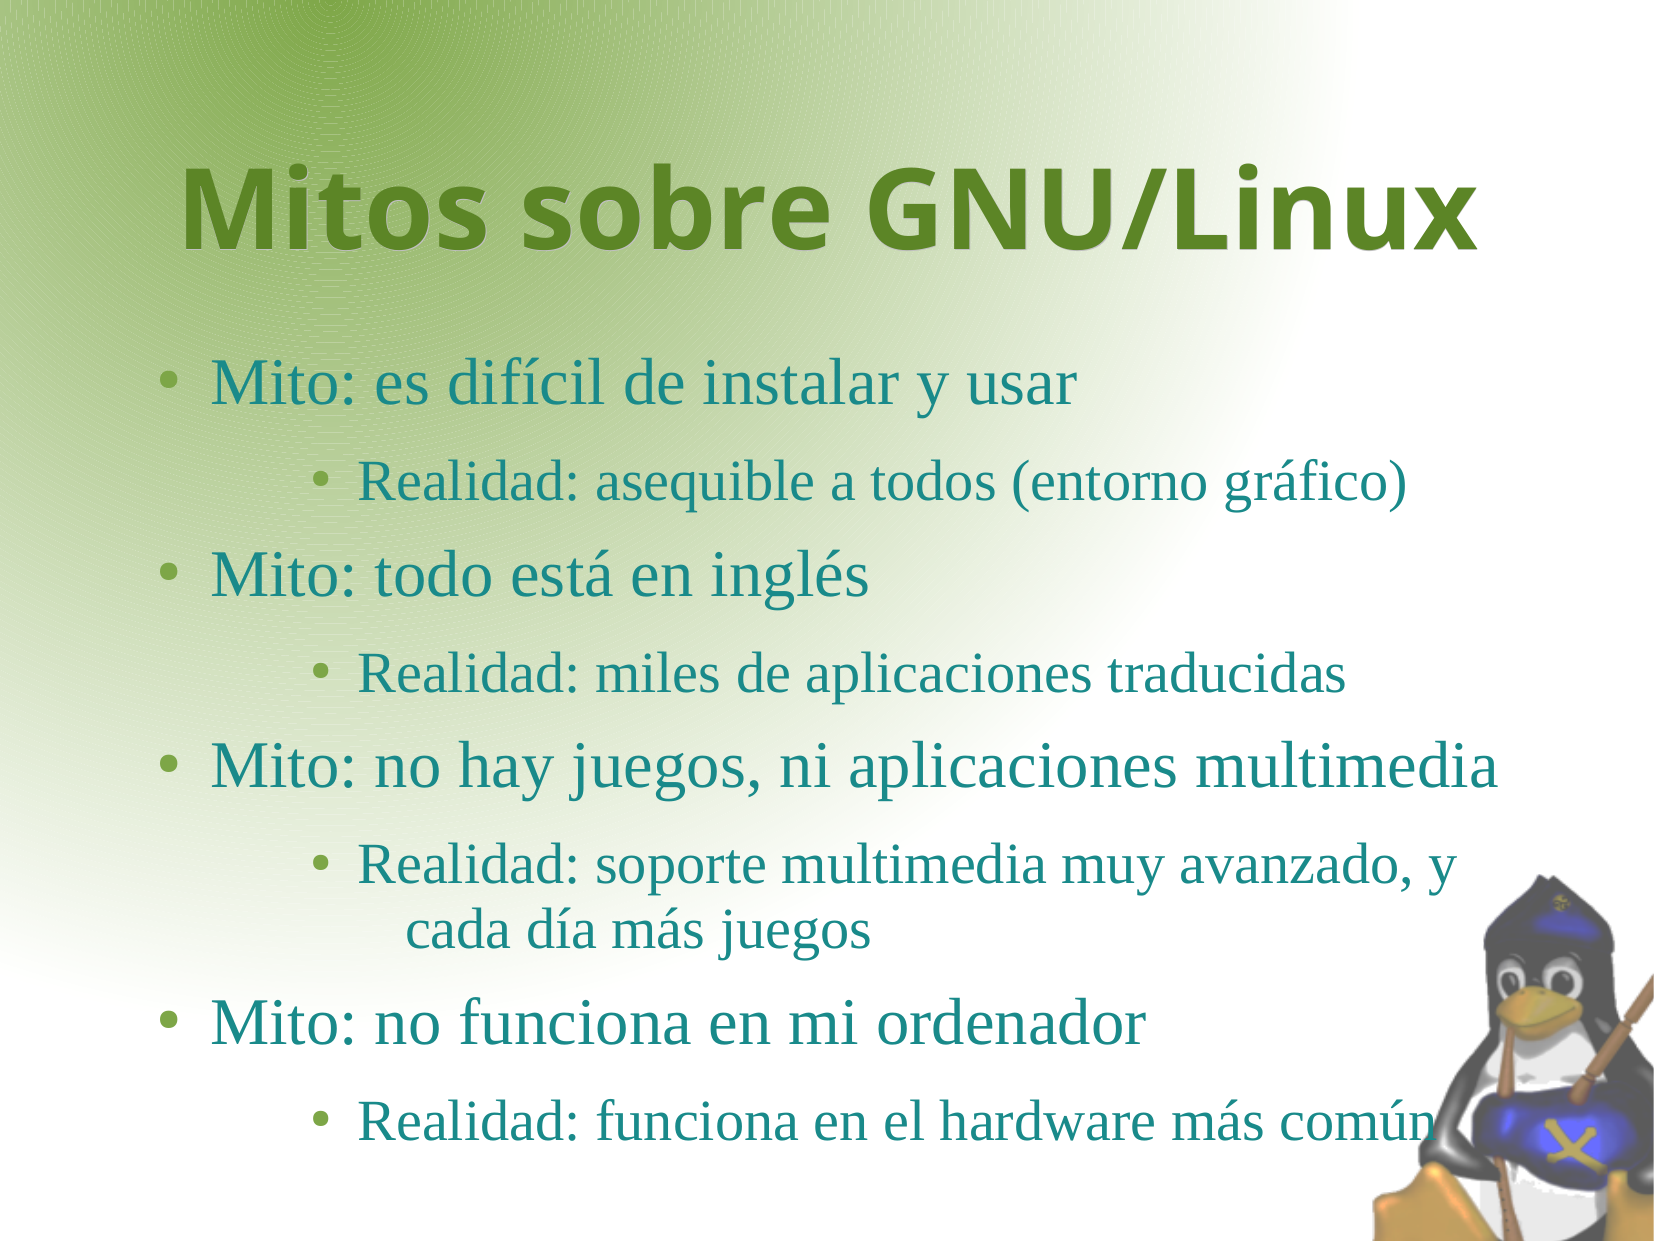

# Mitos sobre GNU/Linux
Mito: es difícil de instalar y usar
Realidad: asequible a todos (entorno gráfico)
Mito: todo está en inglés
Realidad: miles de aplicaciones traducidas
Mito: no hay juegos, ni aplicaciones multimedia
Realidad: soporte multimedia muy avanzado, y cada día más juegos
Mito: no funciona en mi ordenador
Realidad: funciona en el hardware más común